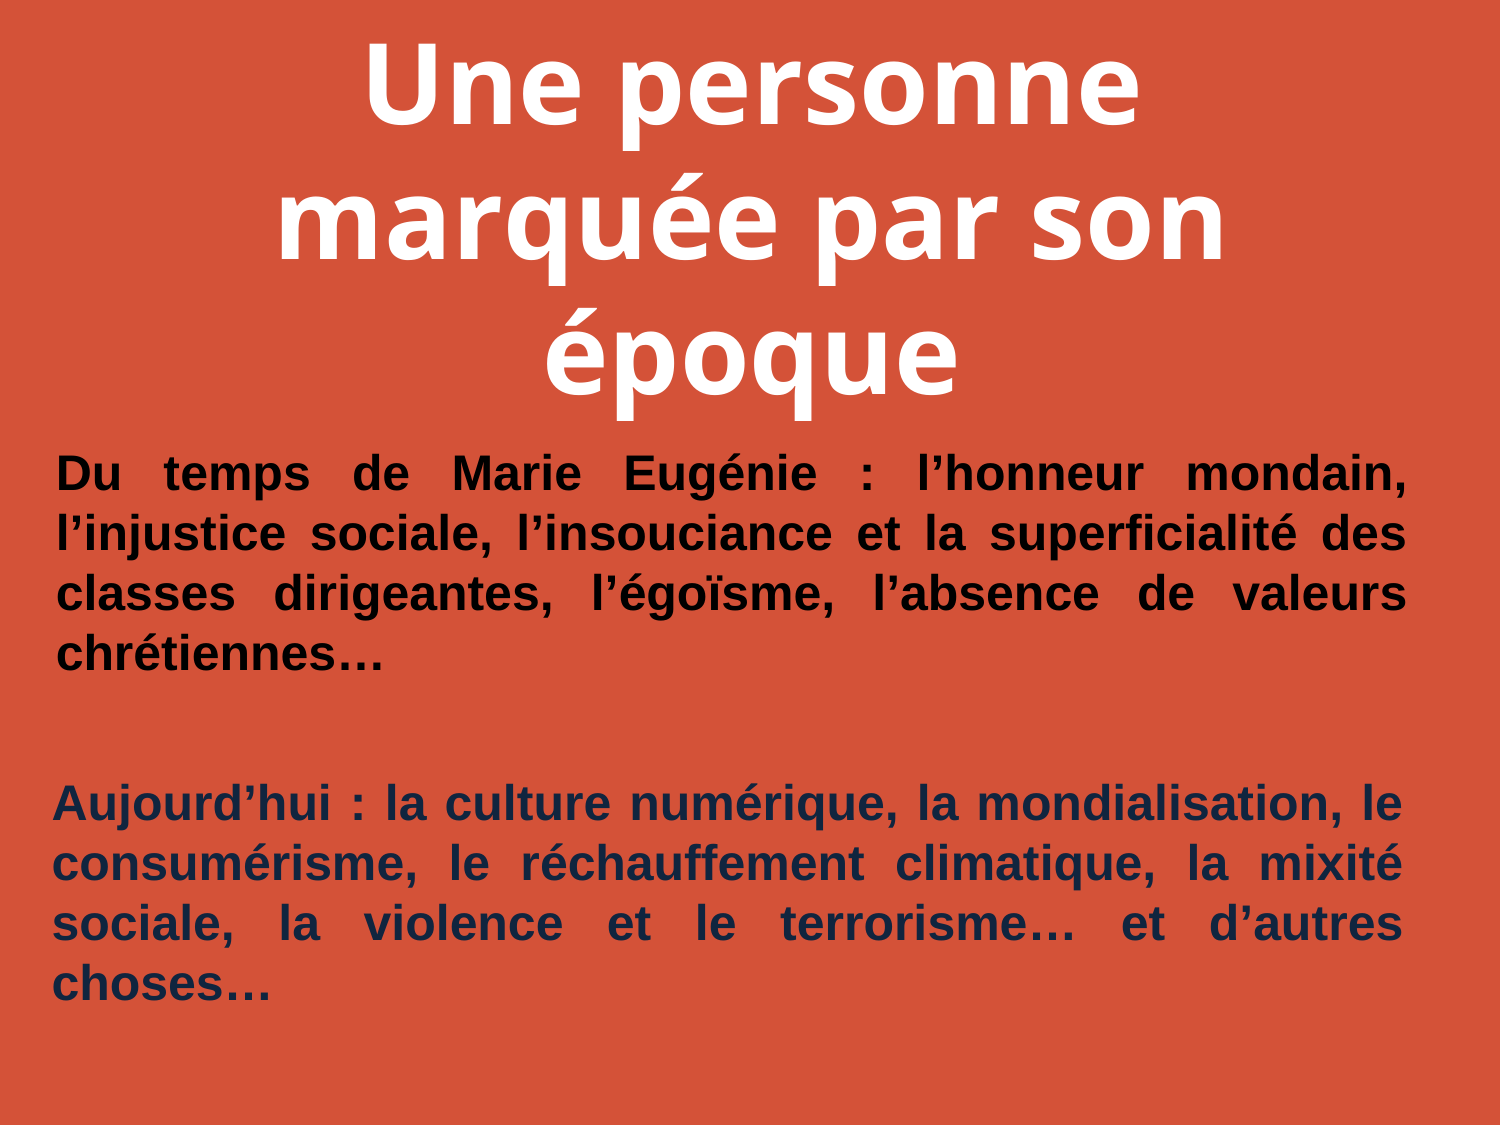

# Une personne marquée par son époque
Du temps de Marie Eugénie : l’honneur mondain, l’injustice sociale, l’insouciance et la superficialité des classes dirigeantes, l’égoïsme, l’absence de valeurs chrétiennes…
Aujourd’hui : la culture numérique, la mondialisation, le consumérisme, le réchauffement climatique, la mixité sociale, la violence et le terrorisme… et d’autres choses…